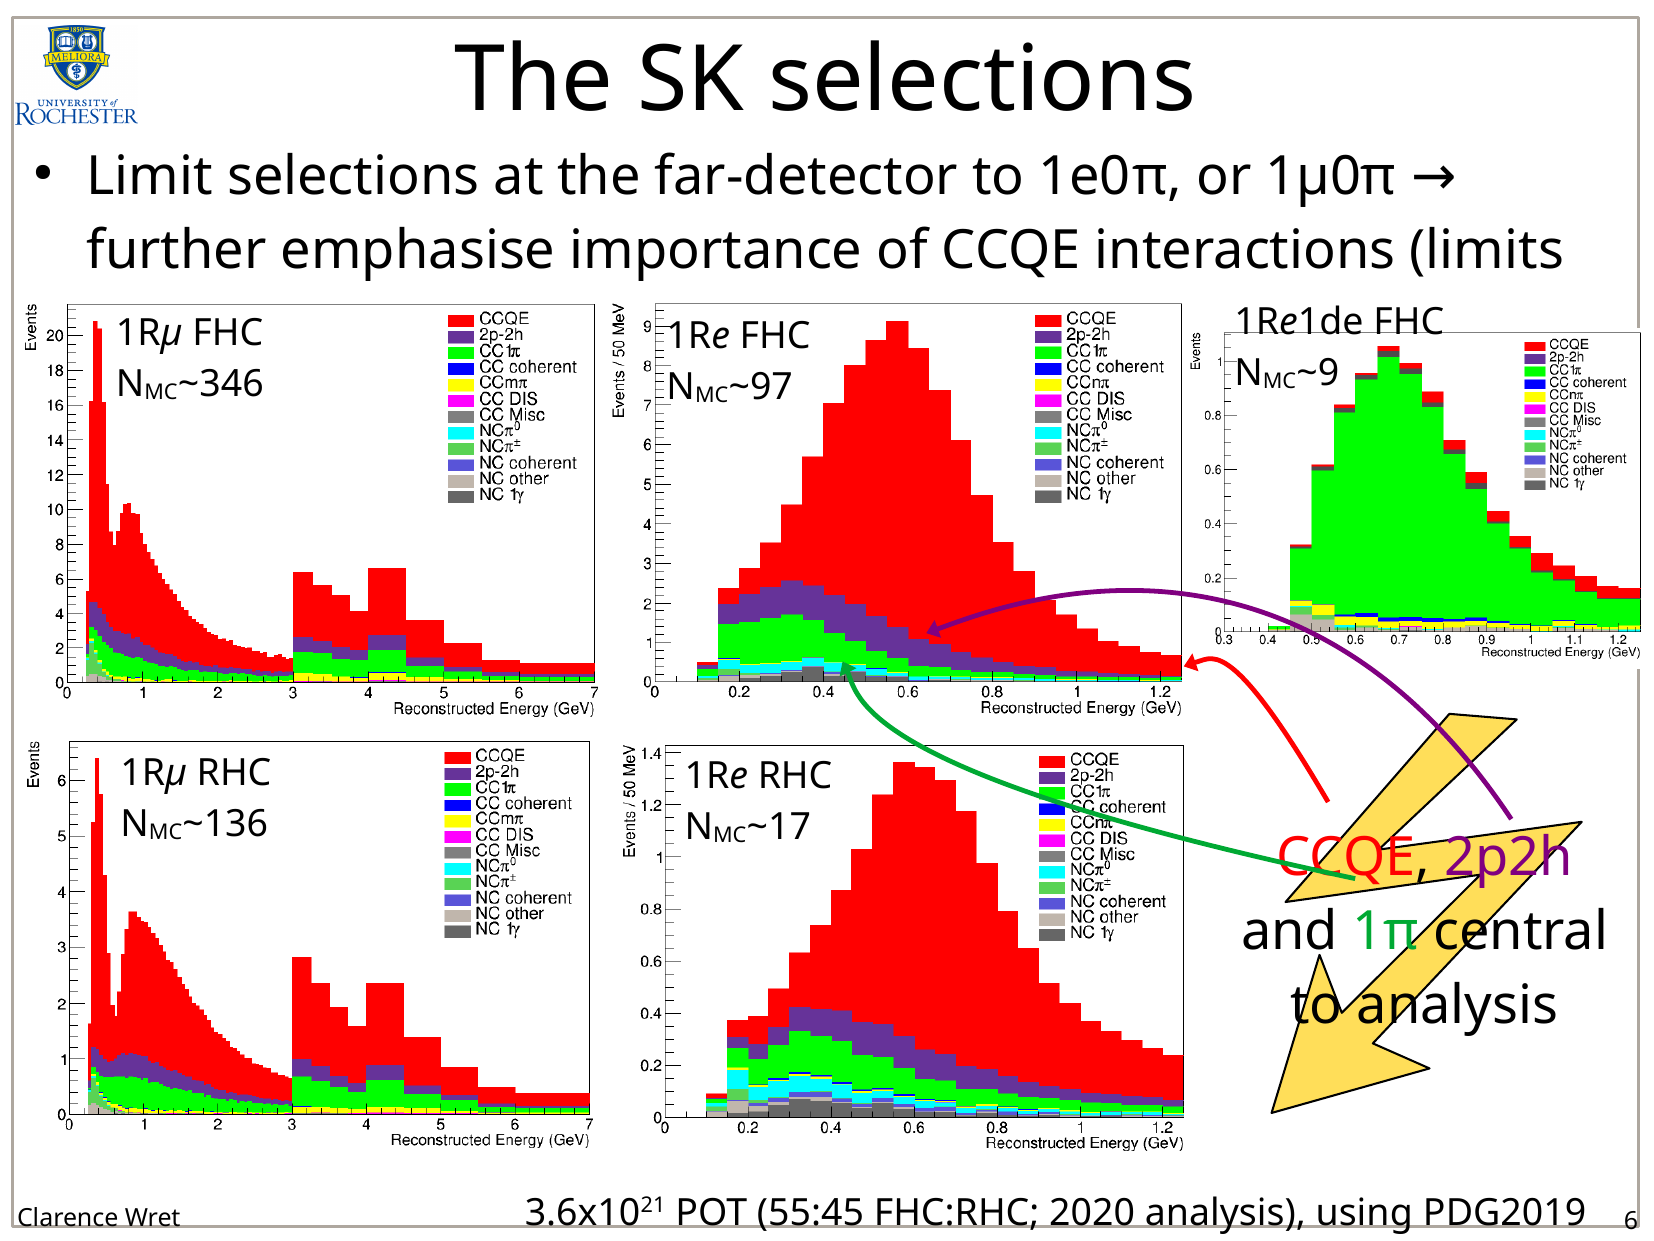

# The SK selections
Limit selections at the far-detector to 1e0π, or 1μ0π → further emphasise importance of CCQE interactions (limits 1π contrib.)
1Re1de FHC
NMC~9
1Rμ FHC
NMC~346
1Re FHC
NMC~97
1Rμ RHC
NMC~136
1Re RHC
NMC~17
CCQE, 2p2h and 1π central to analysis
3.6x1021 POT (55:45 FHC:RHC; 2020 analysis), using PDG2019